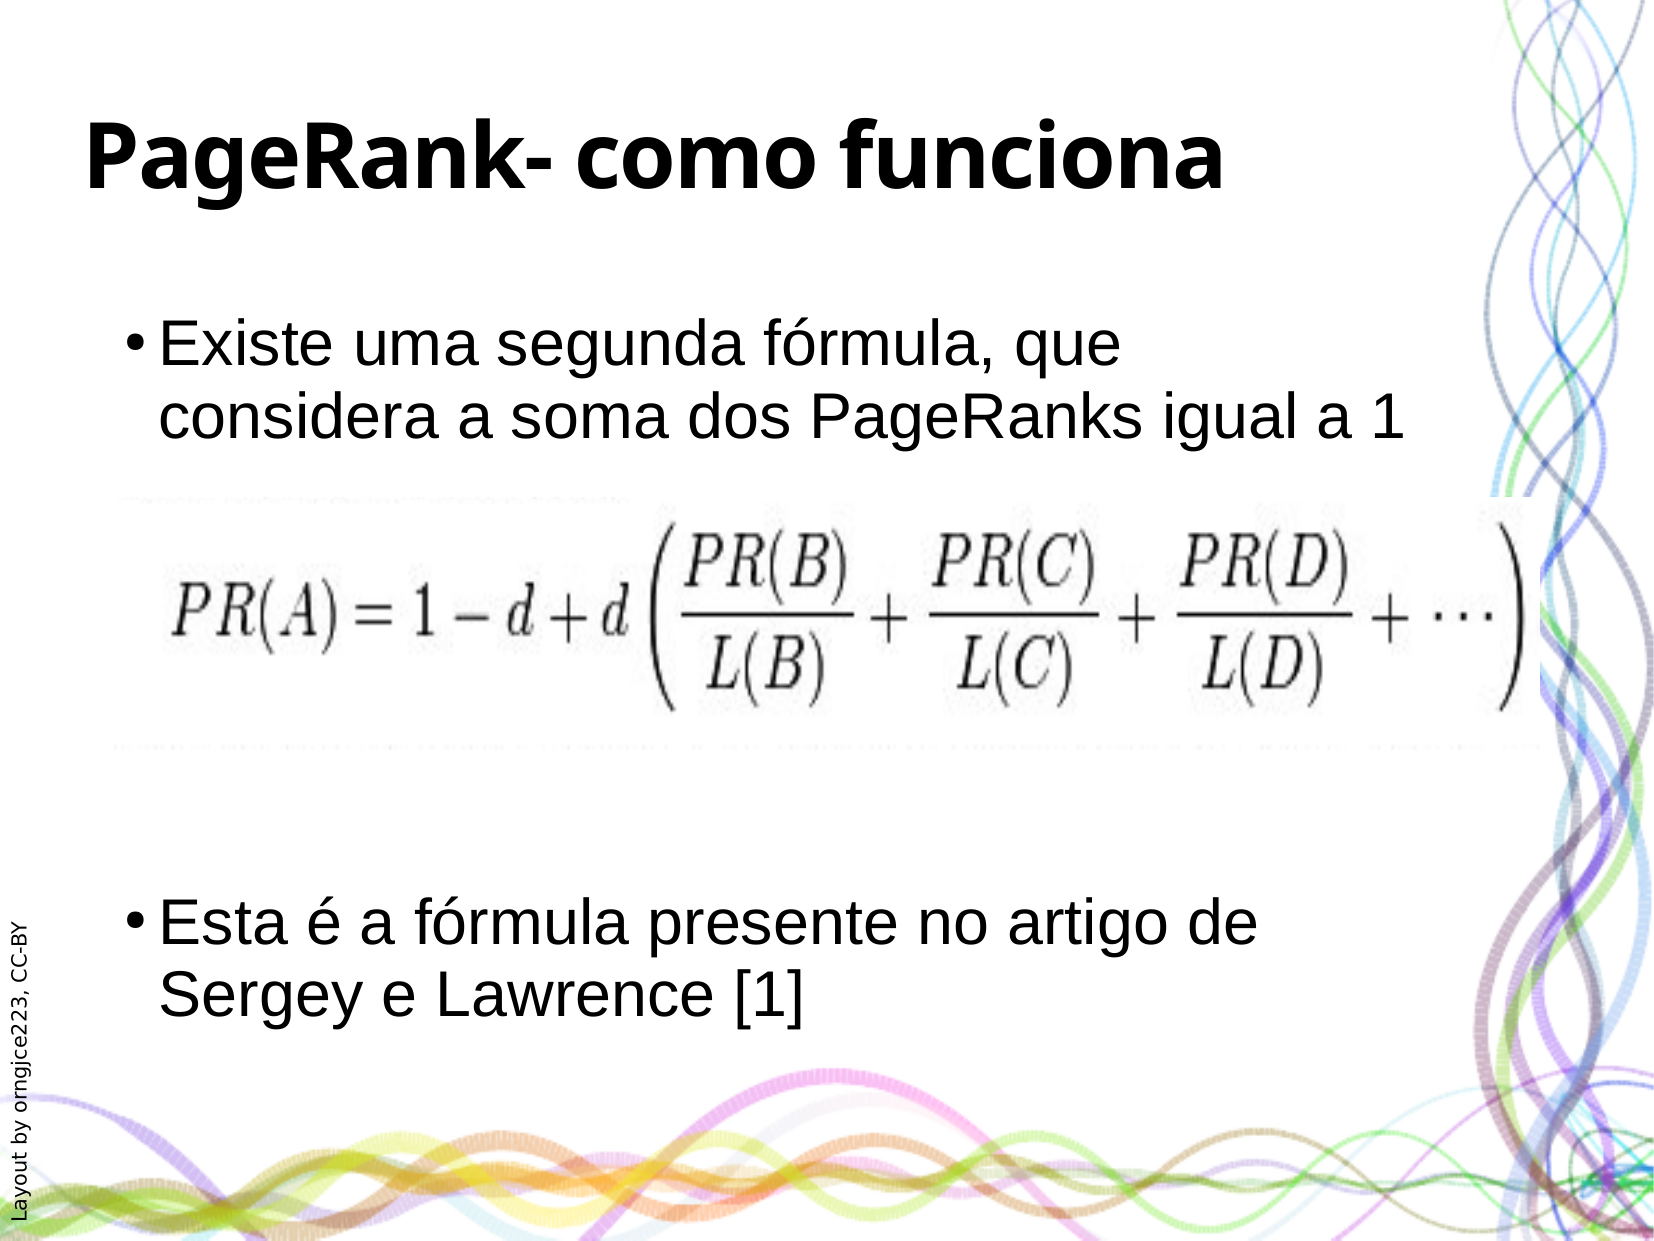

# PageRank- como funciona
Existe uma segunda fórmula, que considera a soma dos PageRanks igual a 1
Esta é a fórmula presente no artigo de Sergey e Lawrence [1]